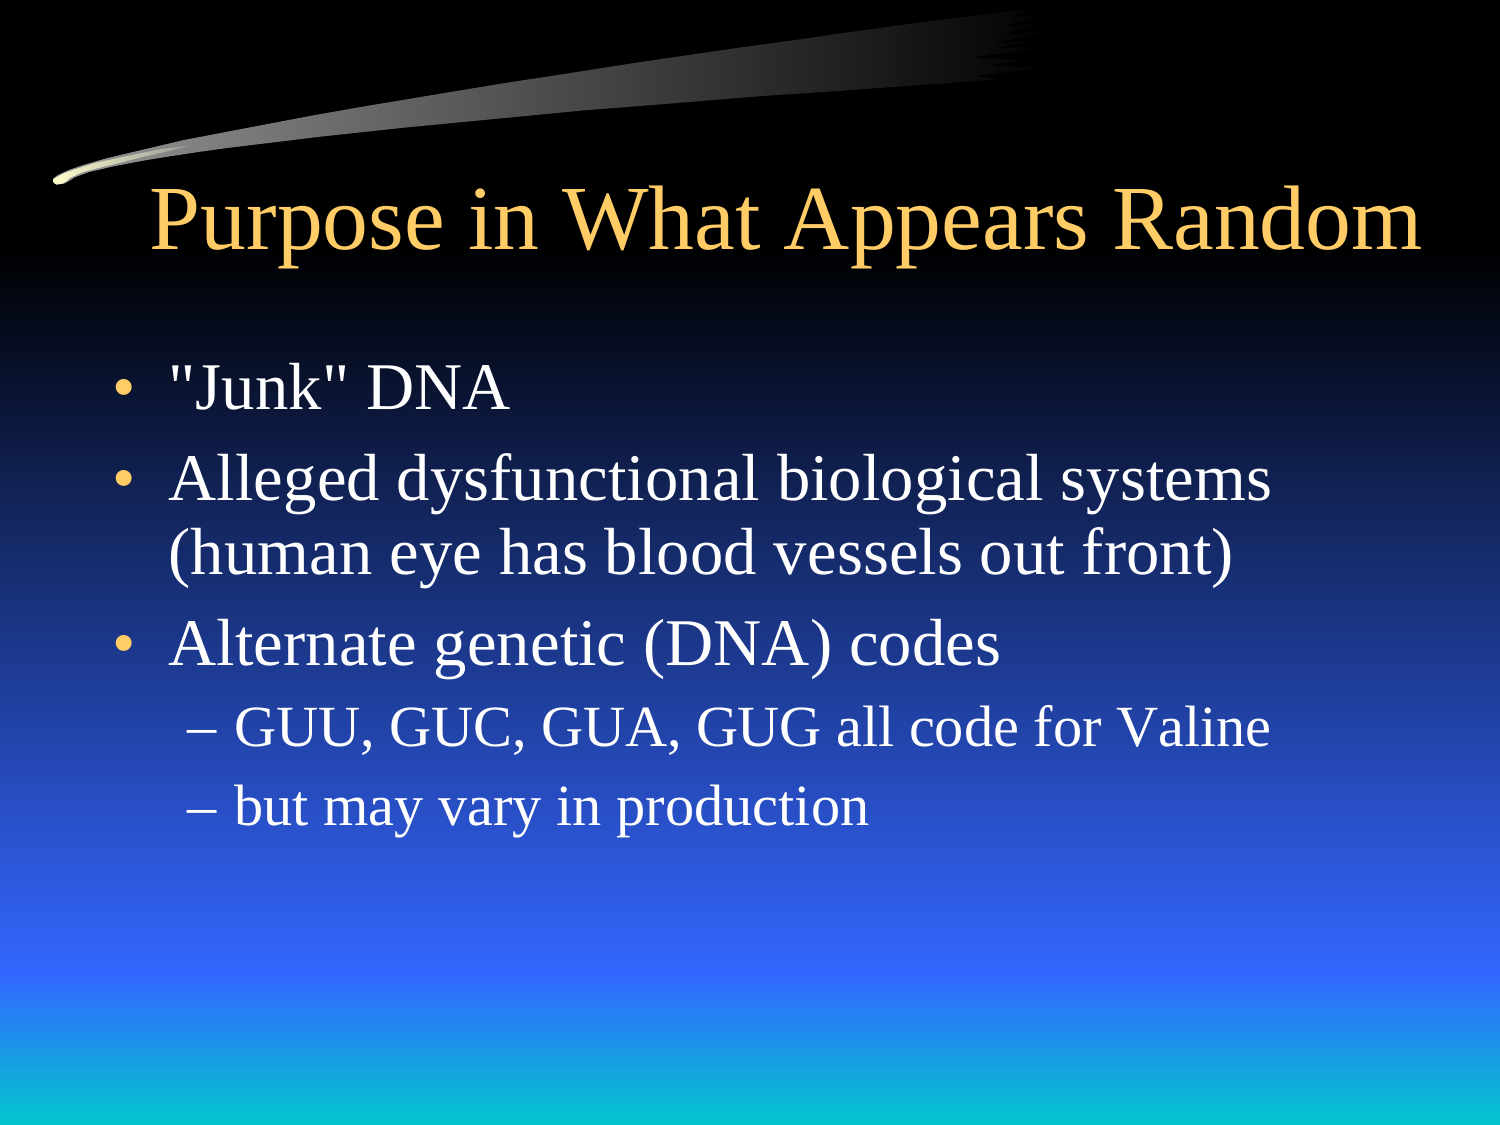

# Purpose in What Appears Random
"Junk" DNA
Alleged dysfunctional biological systems (human eye has blood vessels out front)
Alternate genetic (DNA) codes
GUU, GUC, GUA, GUG all code for Valine
but may vary in production